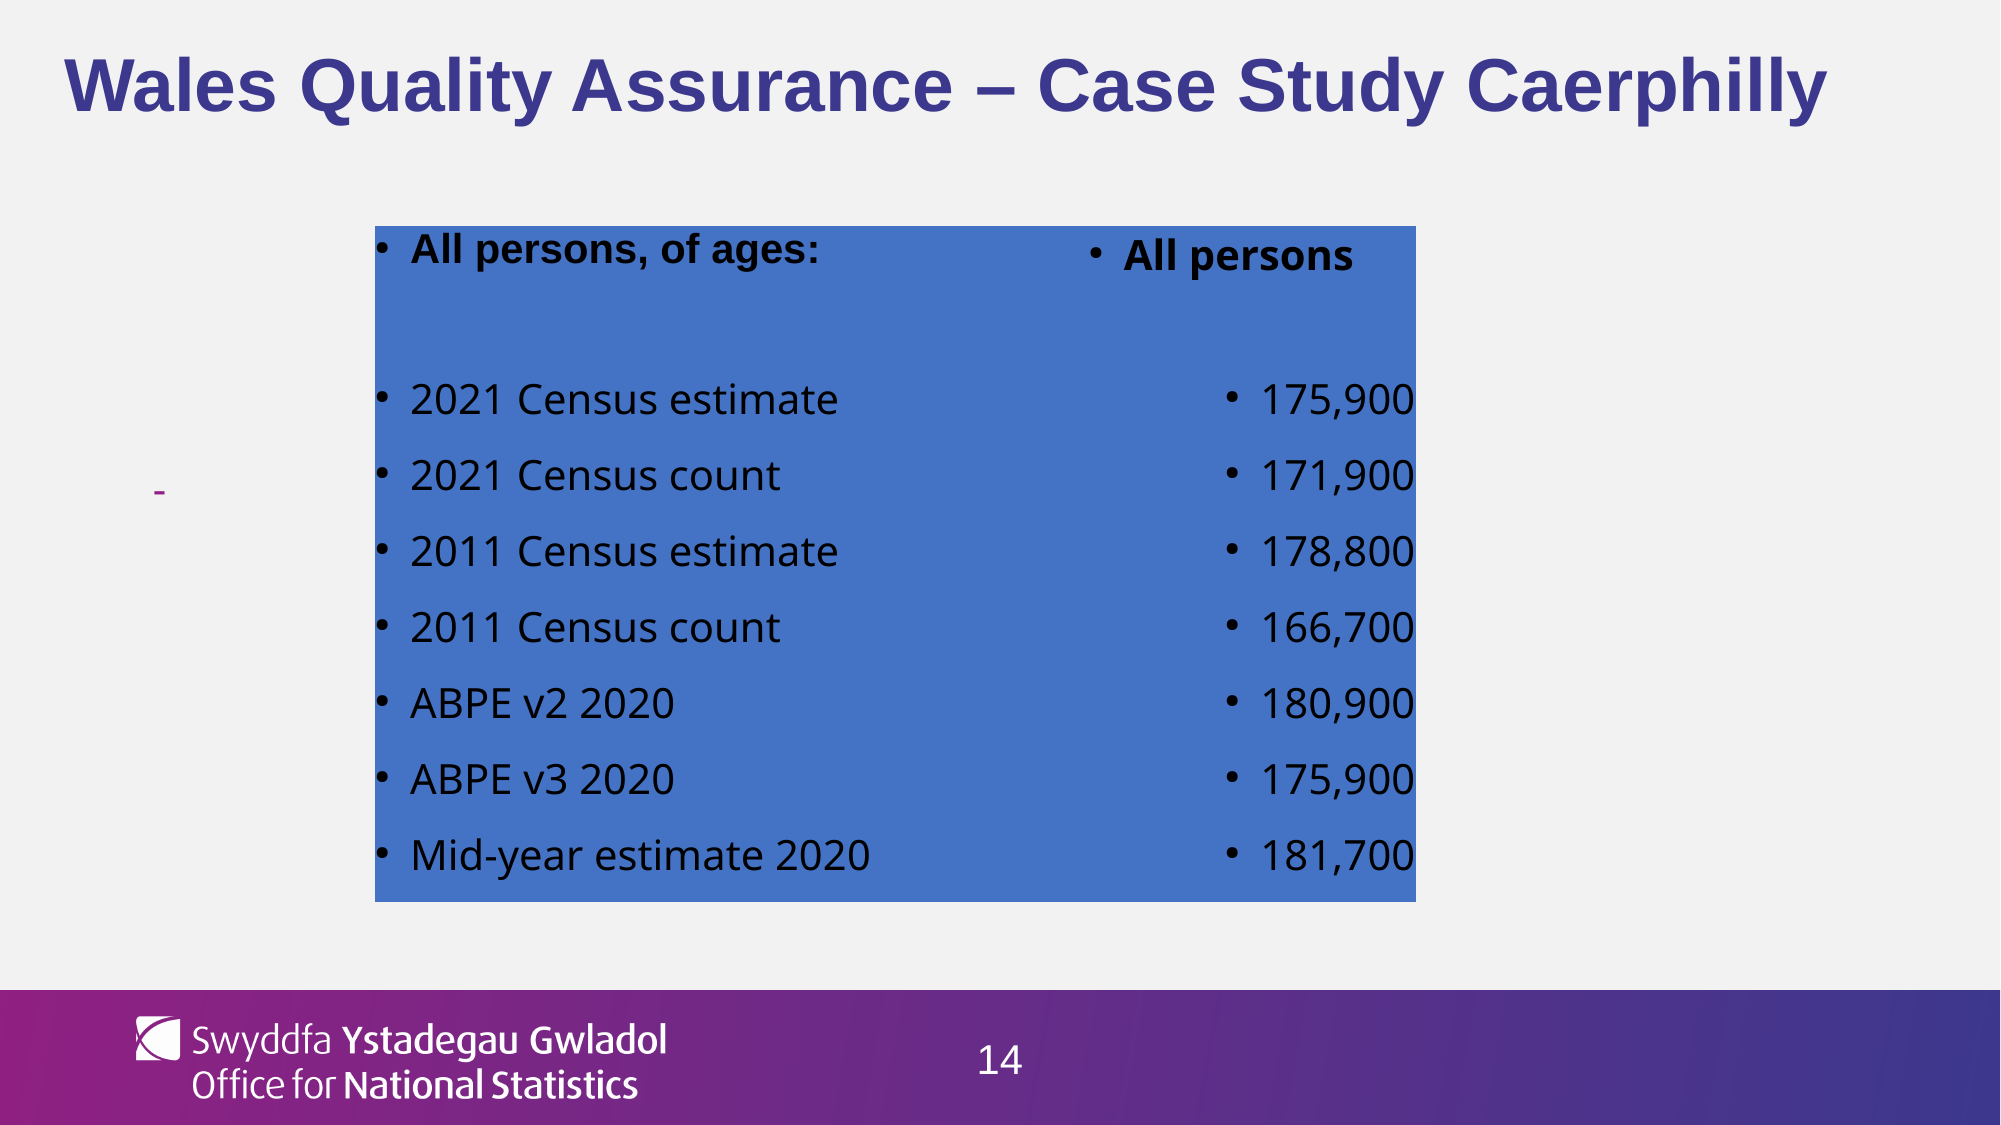

# Wales Quality Assurance – Case Study Caerphilly
| All persons, of ages: | All persons |
| --- | --- |
| 2021 Census estimate | 175,900 |
| 2021 Census count | 171,900 |
| 2011 Census estimate | 178,800 |
| 2011 Census count | 166,700 |
| ABPE v2 2020 | 180,900 |
| ABPE v3 2020 | 175,900 |
| Mid-year estimate 2020 | 181,700 |